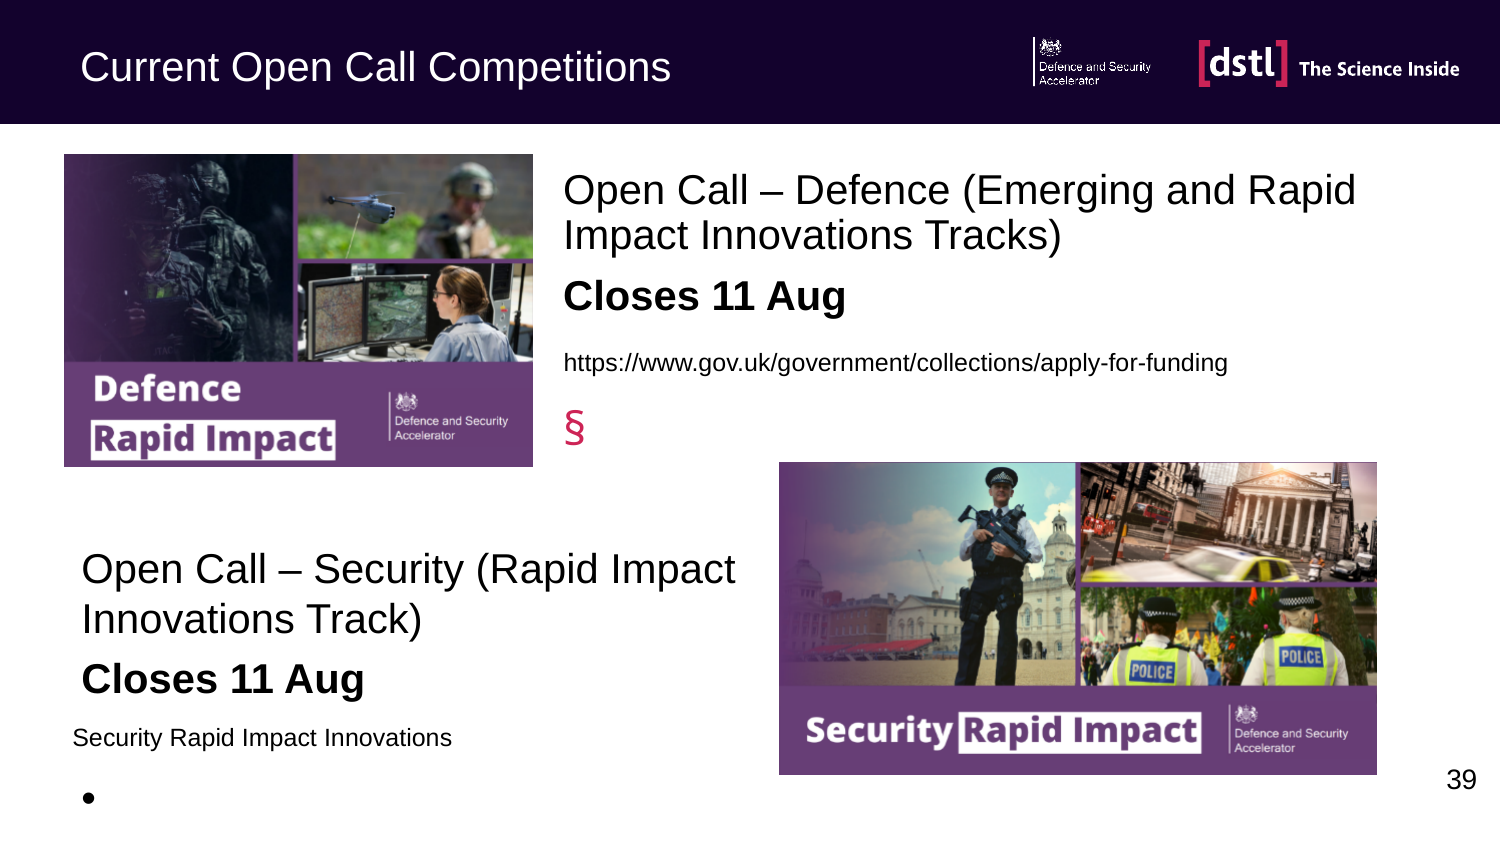

Current Open Call Competitions
# Open Call – Defence (Emerging and Rapid Impact Innovations Tracks)
Closes 11 Aug
https://www.gov.uk/government/collections/apply-for-funding
Open Call – Security (Rapid Impact Innovations Track)
Closes 11 Aug
Security Rapid Impact Innovations